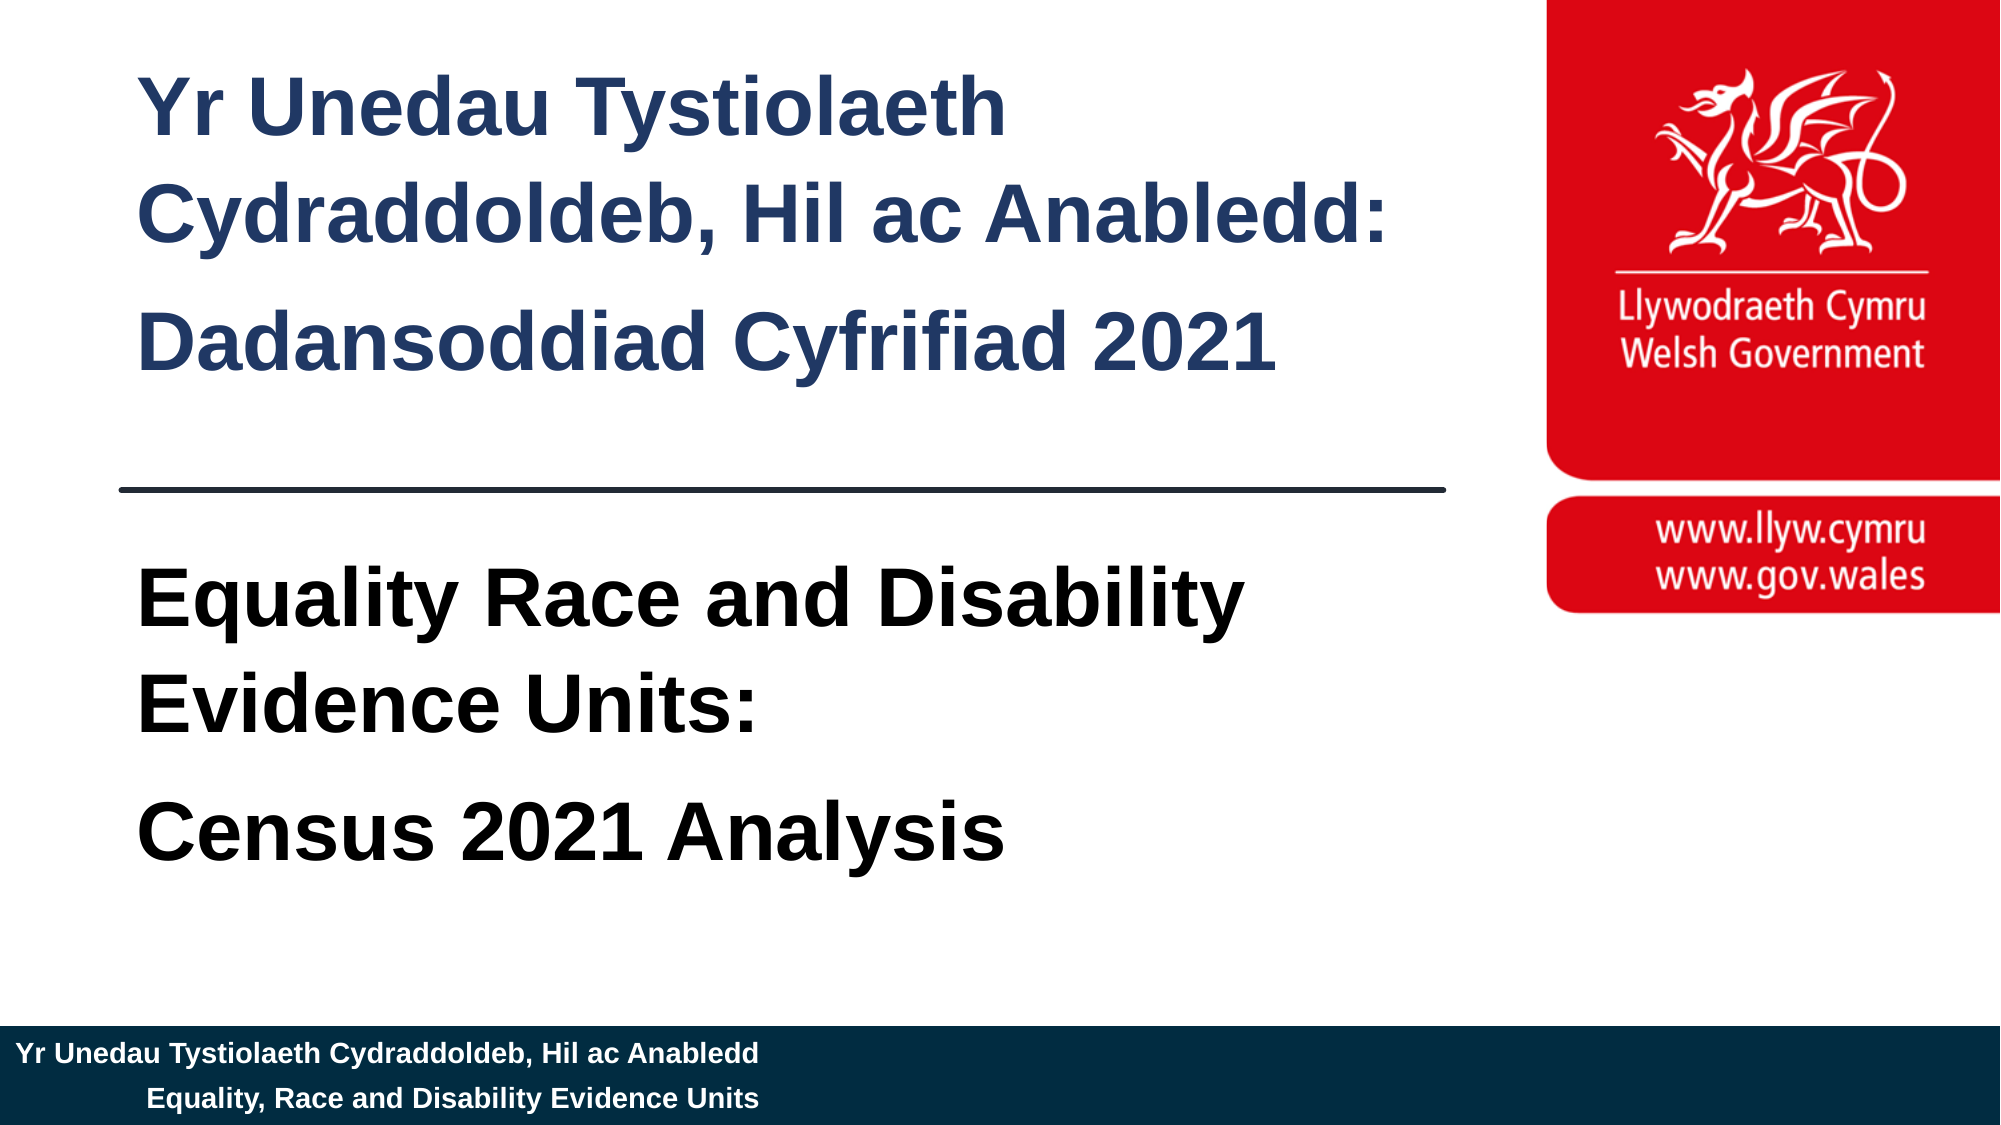

# Yr Unedau Tystiolaeth Cydraddoldeb, Hil ac Anabledd:
Dadansoddiad Cyfrifiad 2021
Equality Race and Disability Evidence Units:
Census 2021 Analysis